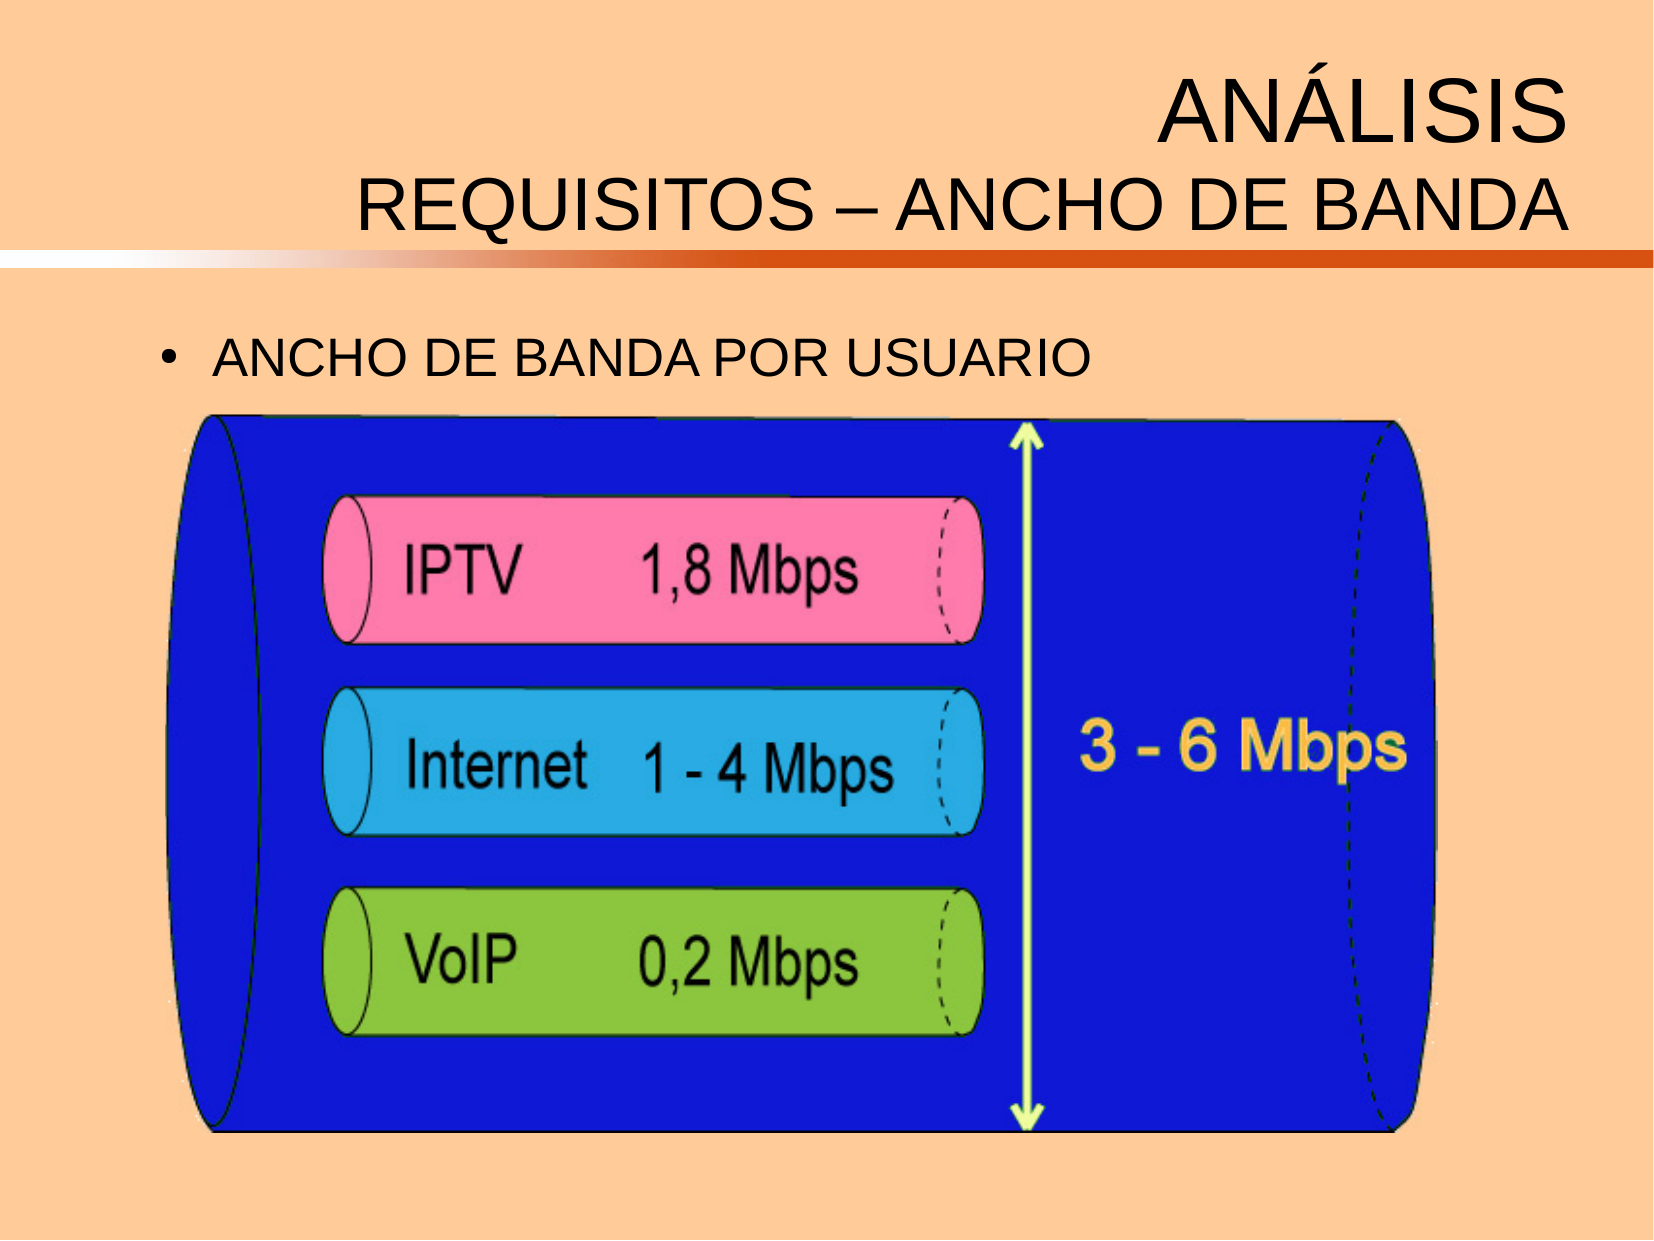

# ANÁLISIS REQUISITOS – ANCHO DE BANDA
ANCHO DE BANDA POR USUARIO